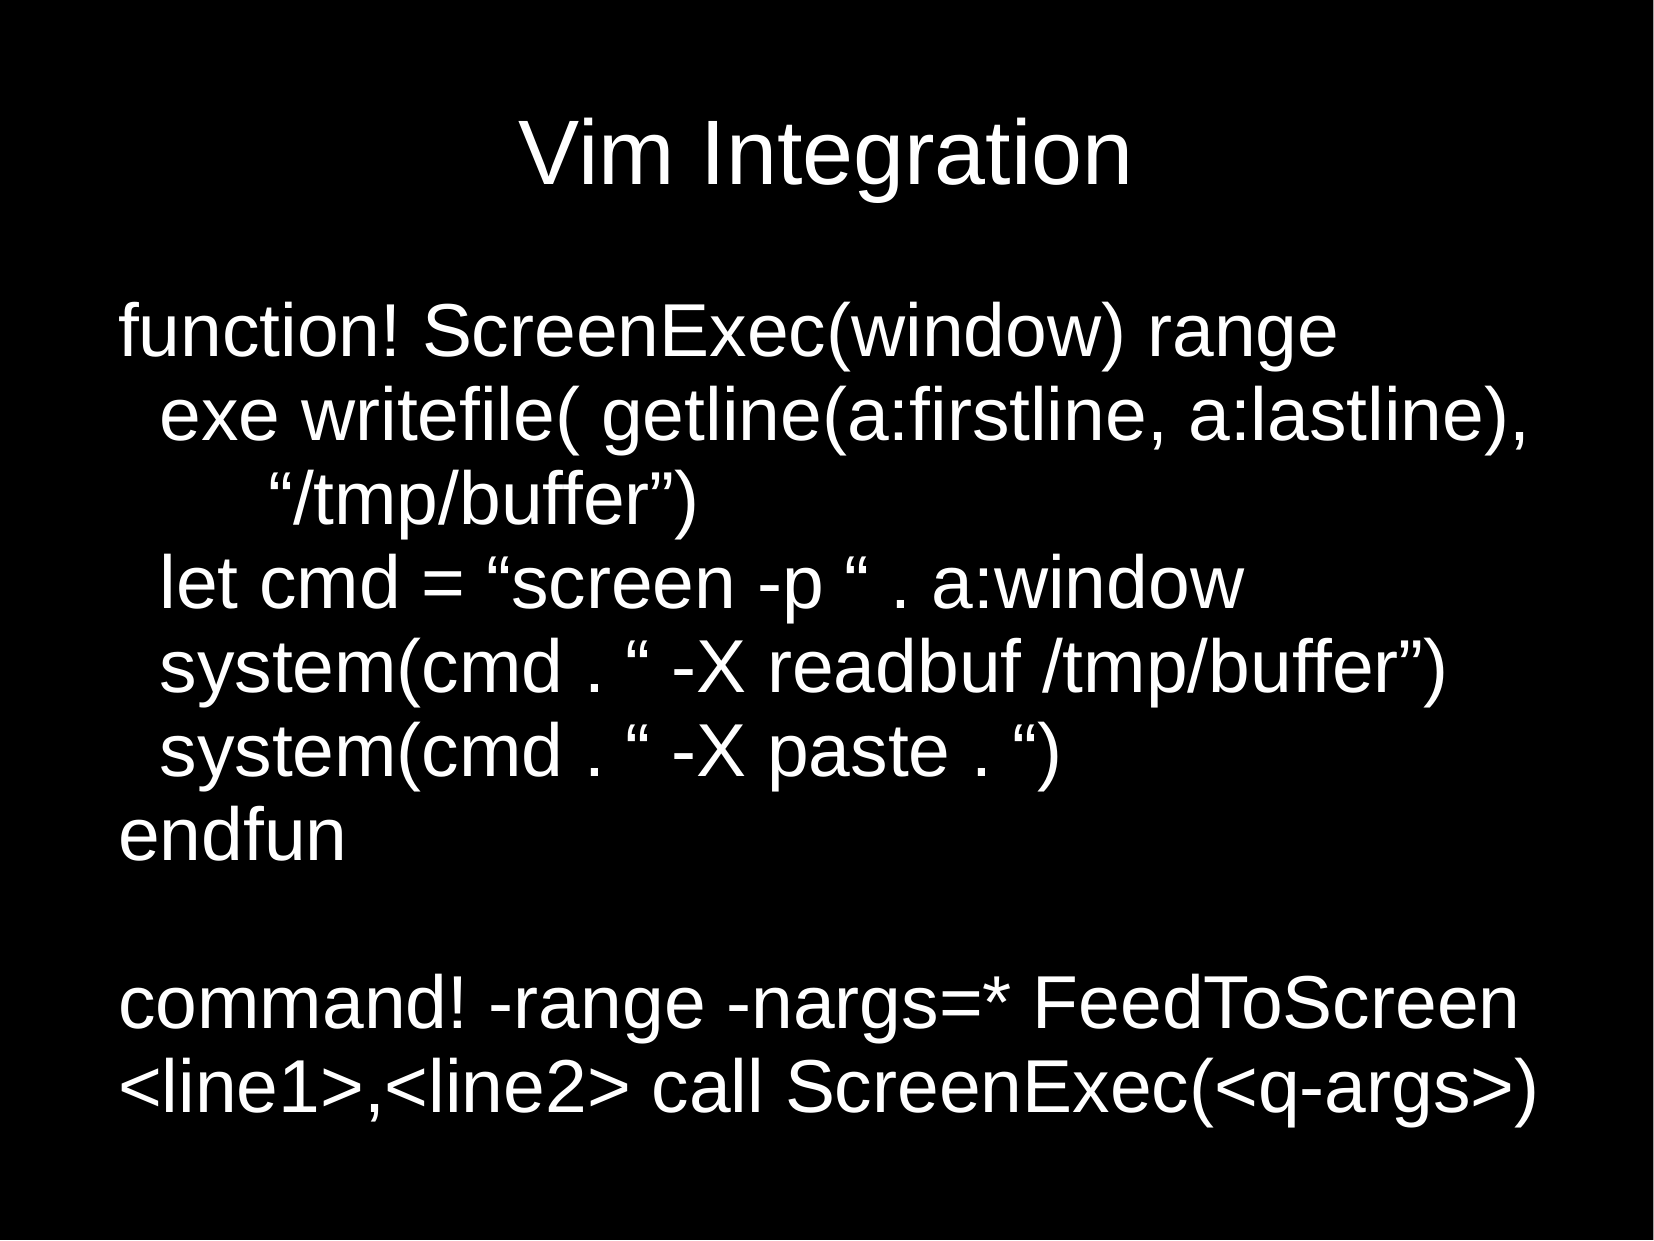

# Vim Integration
function! ScreenExec(window) range
 exe writefile( getline(a:firstline, a:lastline),
		“/tmp/buffer”)
 let cmd = “screen -p “ . a:window
 system(cmd . “ -X readbuf /tmp/buffer”)
 system(cmd . “ -X paste . “)
endfun
command! -range -nargs=* FeedToScreen <line1>,<line2> call ScreenExec(<q-args>)